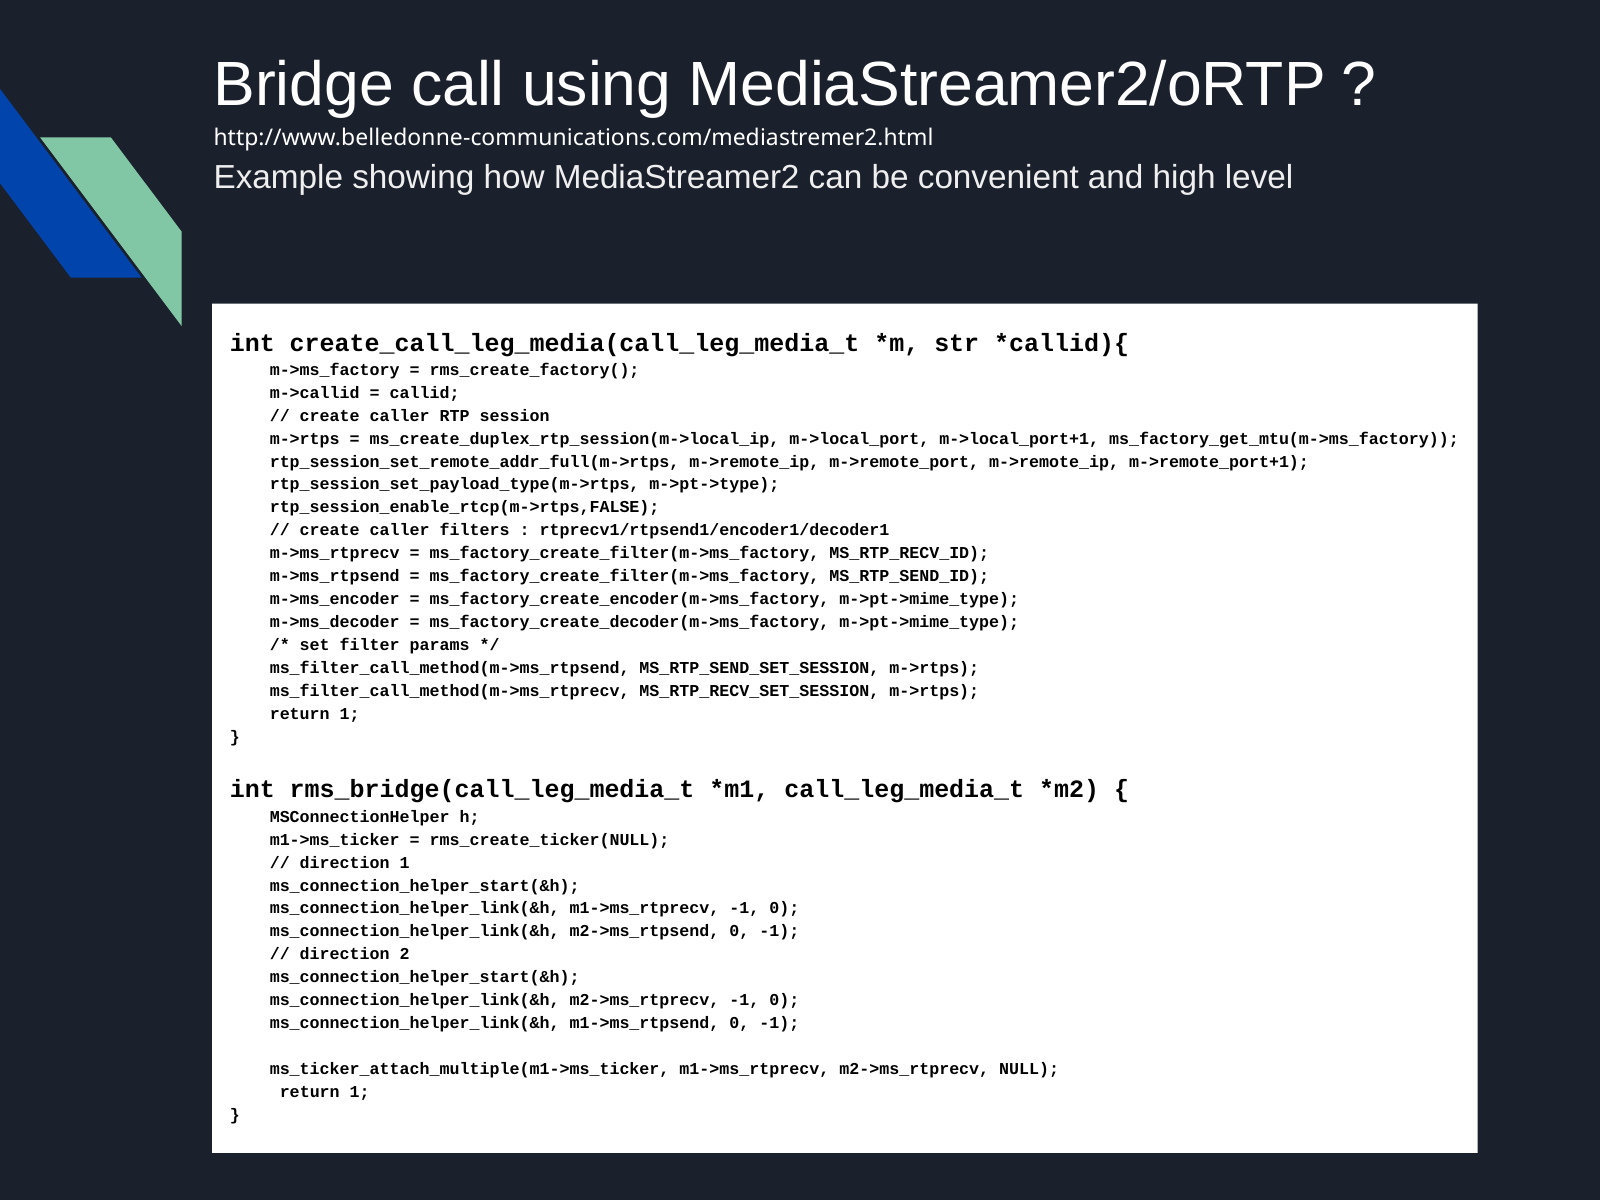

# Bridge call using MediaStreamer2/oRTP ? http://www.belledonne-communications.com/mediastremer2.html Example showing how MediaStreamer2 can be convenient and high level
int create_call_leg_media(call_leg_media_t *m, str *callid){
 m->ms_factory = rms_create_factory();
 m->callid = callid;
 // create caller RTP session
 m->rtps = ms_create_duplex_rtp_session(m->local_ip, m->local_port, m->local_port+1, ms_factory_get_mtu(m->ms_factory));
 rtp_session_set_remote_addr_full(m->rtps, m->remote_ip, m->remote_port, m->remote_ip, m->remote_port+1);
 rtp_session_set_payload_type(m->rtps, m->pt->type);
 rtp_session_enable_rtcp(m->rtps,FALSE);
 // create caller filters : rtprecv1/rtpsend1/encoder1/decoder1
 m->ms_rtprecv = ms_factory_create_filter(m->ms_factory, MS_RTP_RECV_ID);
 m->ms_rtpsend = ms_factory_create_filter(m->ms_factory, MS_RTP_SEND_ID);
 m->ms_encoder = ms_factory_create_encoder(m->ms_factory, m->pt->mime_type);
 m->ms_decoder = ms_factory_create_decoder(m->ms_factory, m->pt->mime_type);
 /* set filter params */
 ms_filter_call_method(m->ms_rtpsend, MS_RTP_SEND_SET_SESSION, m->rtps);
 ms_filter_call_method(m->ms_rtprecv, MS_RTP_RECV_SET_SESSION, m->rtps);
 return 1;
}
int rms_bridge(call_leg_media_t *m1, call_leg_media_t *m2) {
 MSConnectionHelper h;
 m1->ms_ticker = rms_create_ticker(NULL);
 // direction 1
 ms_connection_helper_start(&h);
 ms_connection_helper_link(&h, m1->ms_rtprecv, -1, 0);
 ms_connection_helper_link(&h, m2->ms_rtpsend, 0, -1);
 // direction 2
 ms_connection_helper_start(&h);
 ms_connection_helper_link(&h, m2->ms_rtprecv, -1, 0);
 ms_connection_helper_link(&h, m1->ms_rtpsend, 0, -1);
 ms_ticker_attach_multiple(m1->ms_ticker, m1->ms_rtprecv, m2->ms_rtprecv, NULL);
 return 1;
}